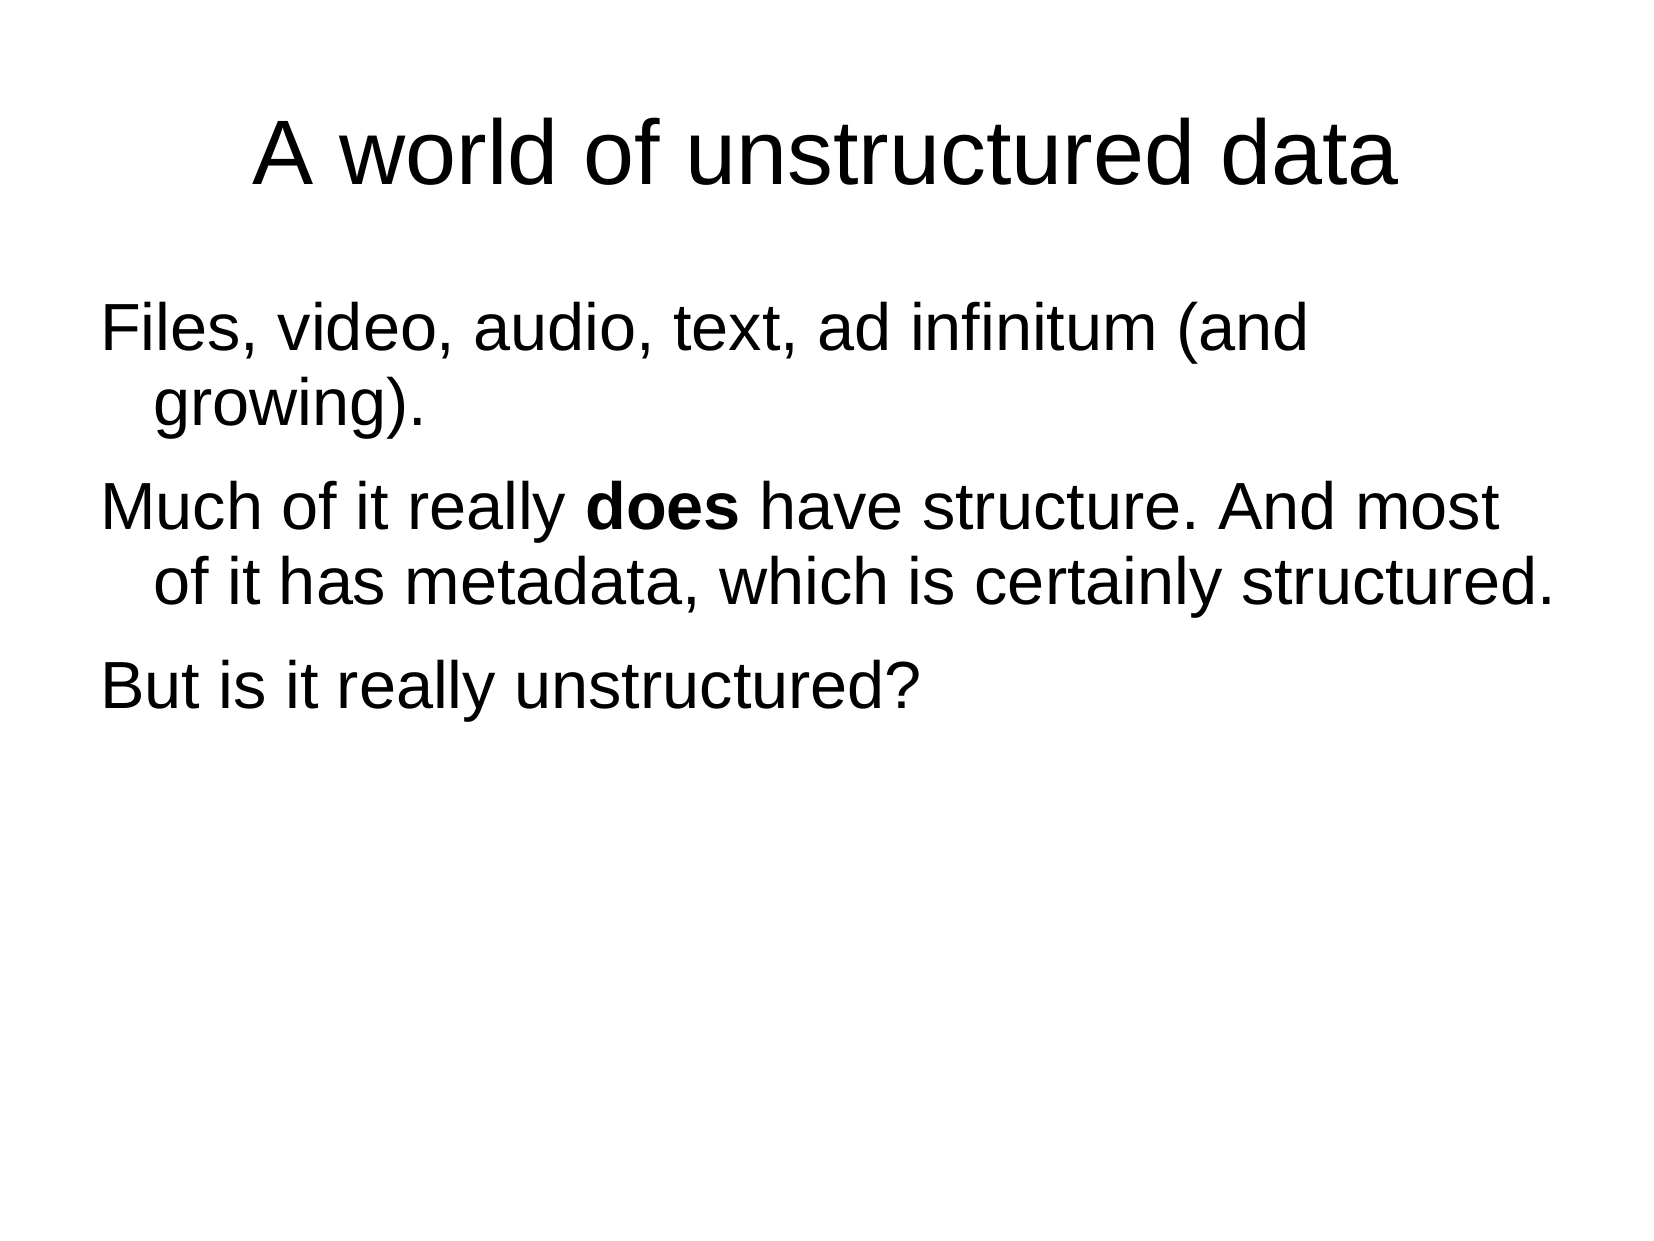

# A world of unstructured data
Files, video, audio, text, ad infinitum (and growing).
Much of it really does have structure. And most of it has metadata, which is certainly structured.
But is it really unstructured?